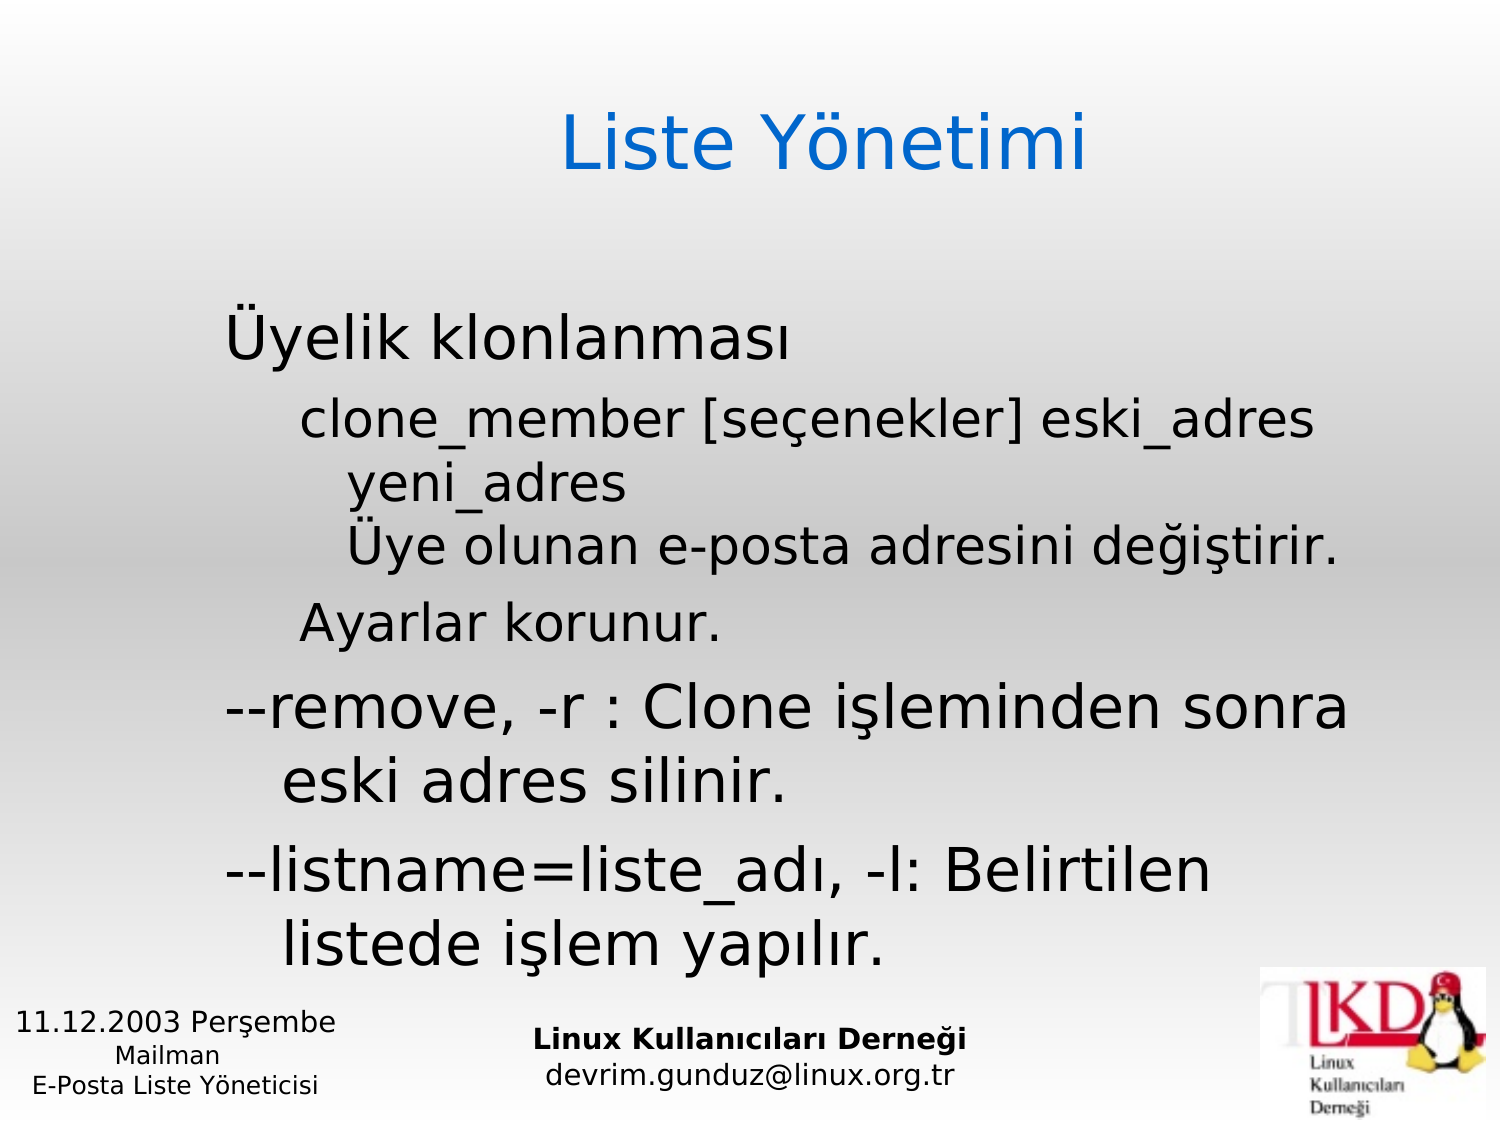

# Liste Yönetimi
Üyelik klonlanması
clone_member [seçenekler] eski_adres yeni_adres
Üye olunan e-posta adresini değiştirir.
Ayarlar korunur.
--remove, -r : Clone işleminden sonra eski adres silinir.
--listname=liste_adı, -l: Belirtilen listede işlem yapılır.